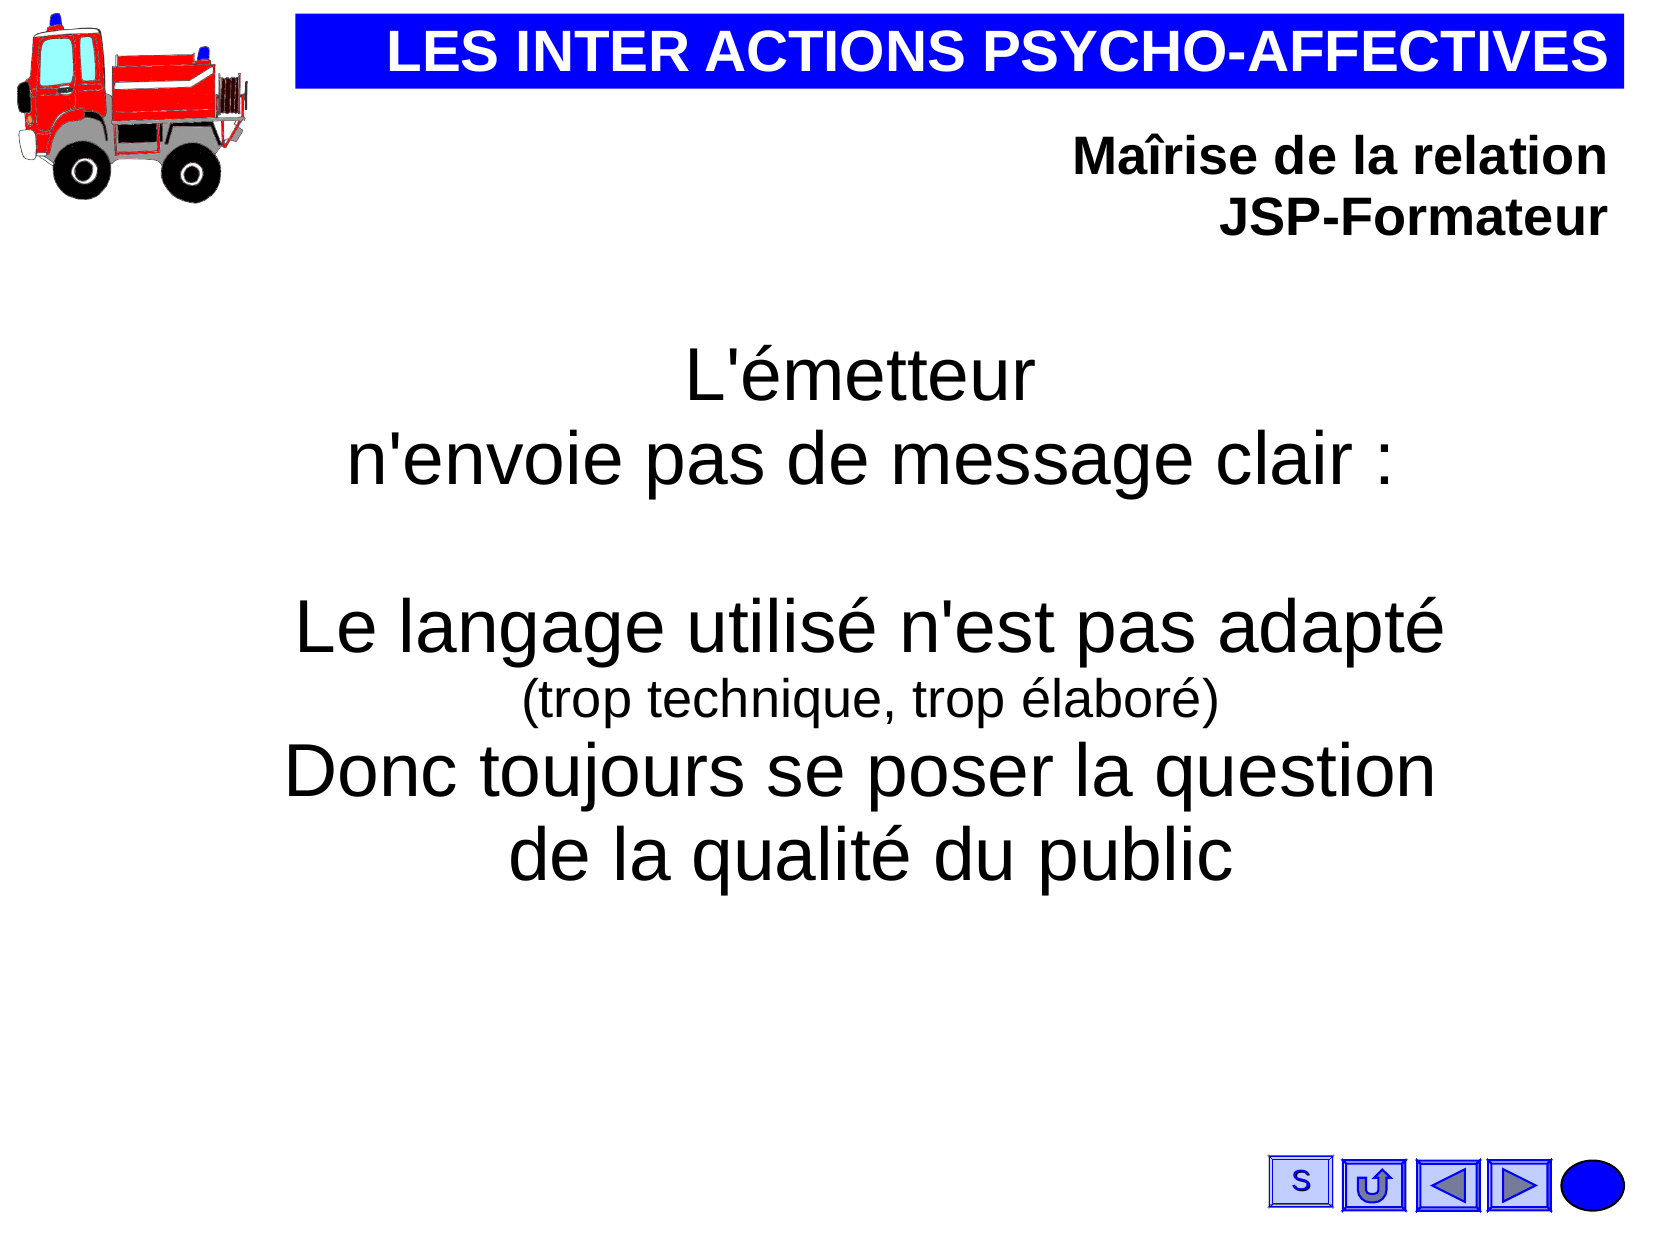

LES INTER ACTIONS PSYCHO-AFFECTIVES
Maîrise de la relation
JSP-Formateur
L'émetteur
n'envoie pas de message clair :
Le langage utilisé n'est pas adapté
(trop technique, trop élaboré)
Donc toujours se poser la question
de la qualité du public